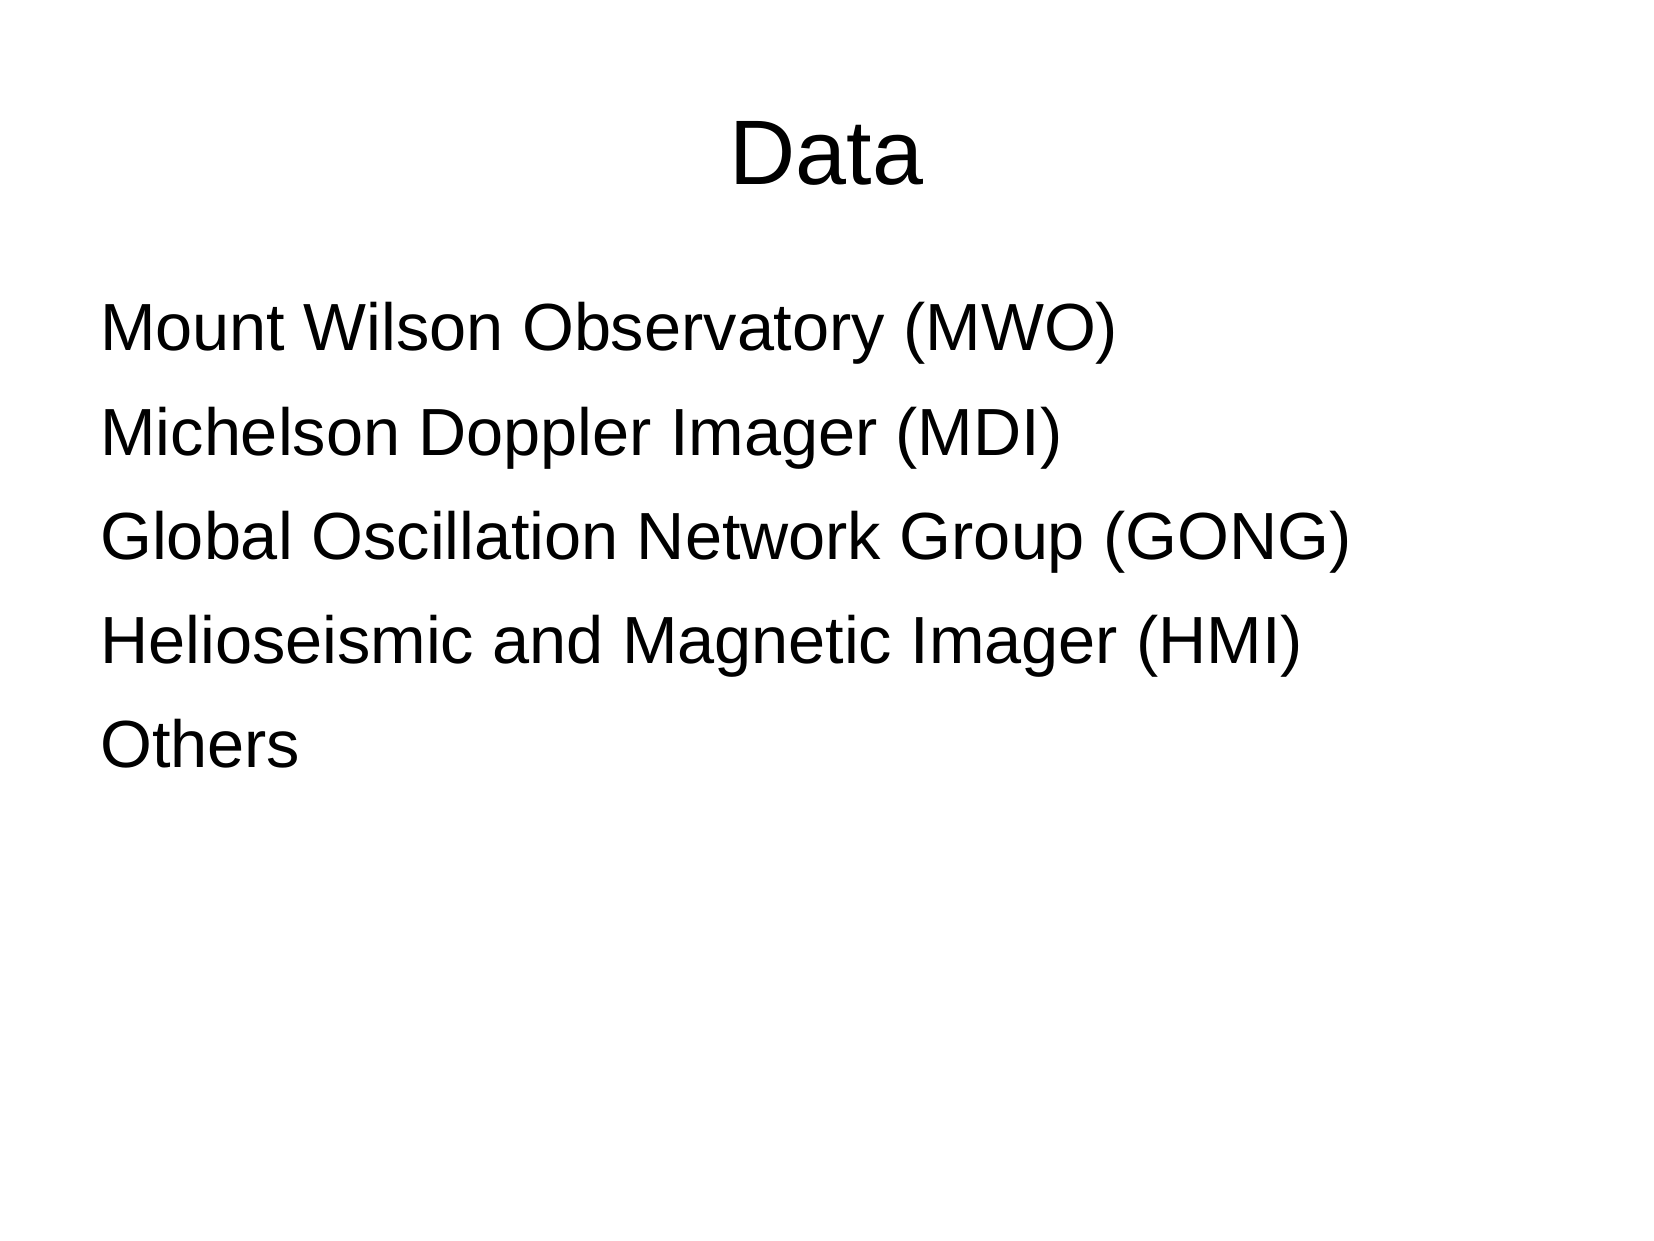

# Data
Mount Wilson Observatory (MWO)
Michelson Doppler Imager (MDI)
Global Oscillation Network Group (GONG)
Helioseismic and Magnetic Imager (HMI)
Others